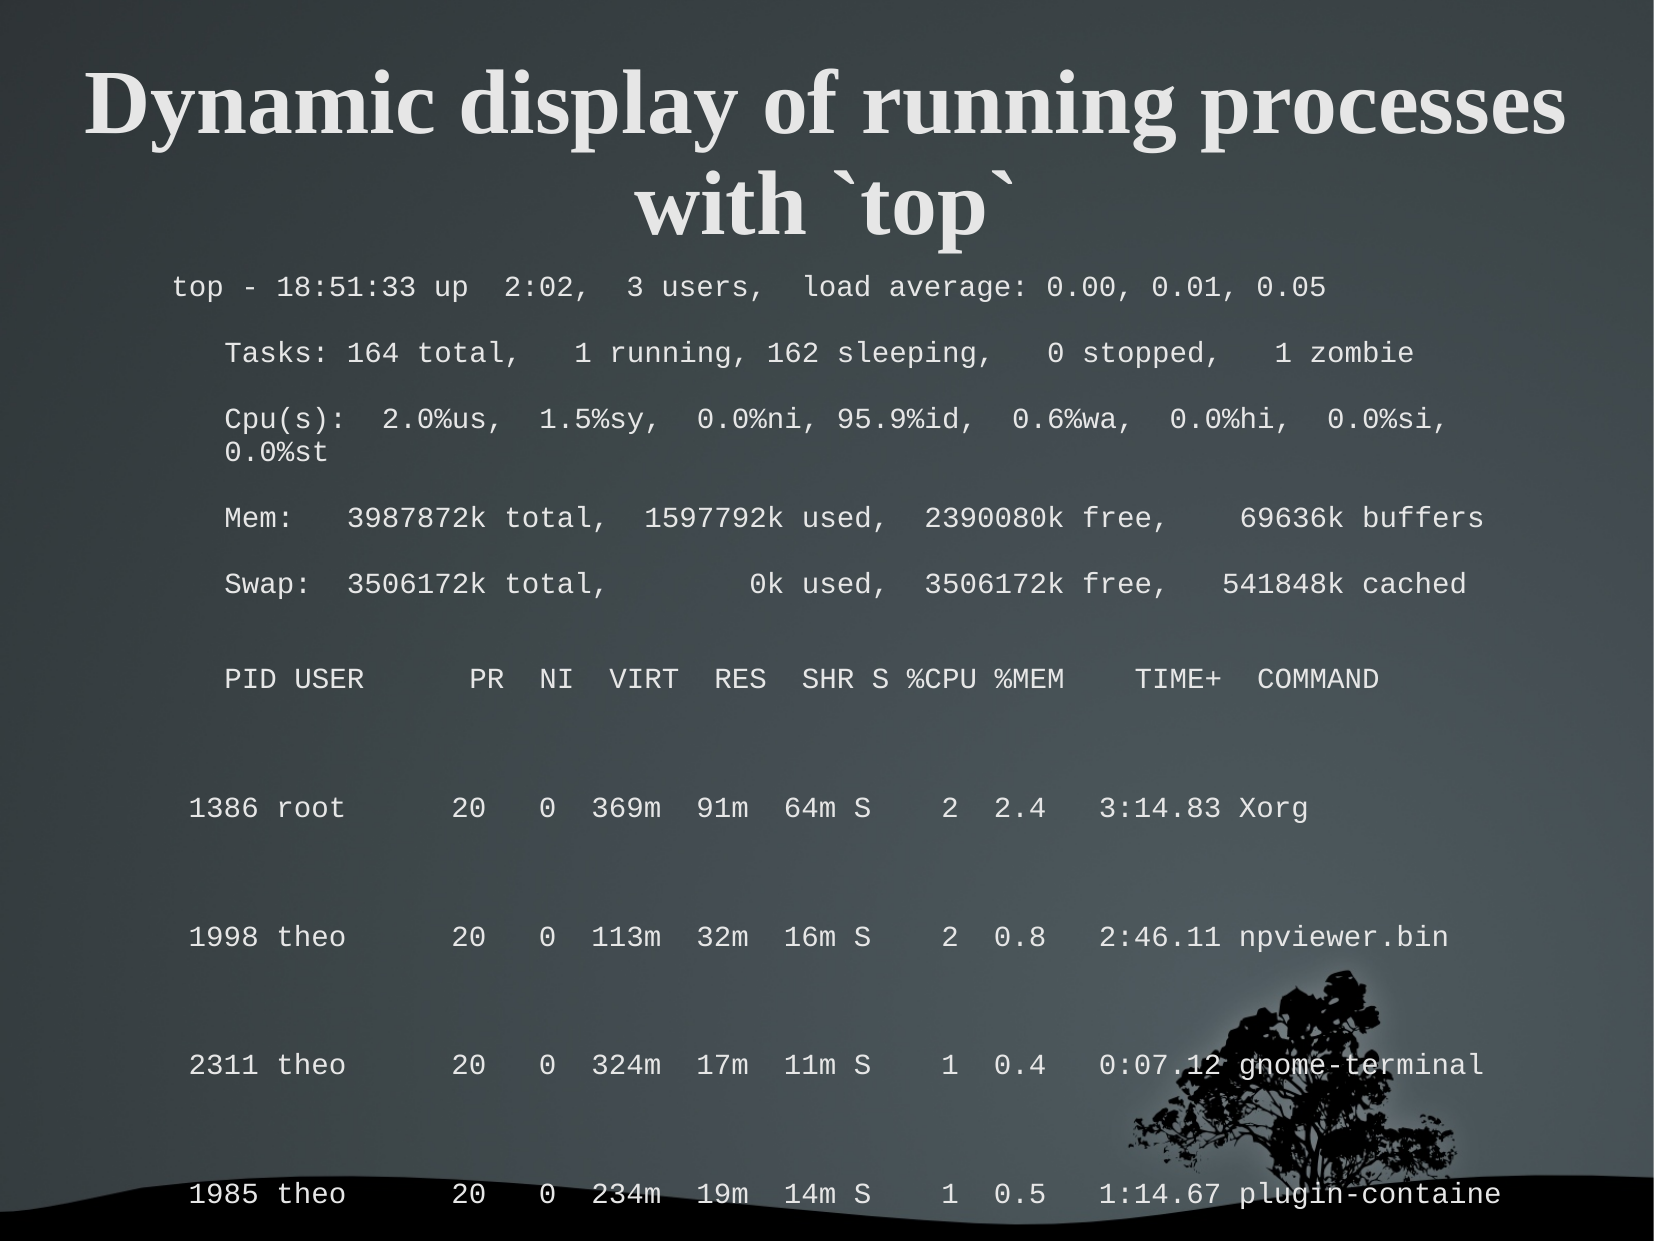

Dynamic display of running processes with `top`
# top - 18:51:33 up 2:02, 3 users, load average: 0.00, 0.01, 0.05 Tasks: 164 total, 1 running, 162 sleeping, 0 stopped, 1 zombie Cpu(s): 2.0%us, 1.5%sy, 0.0%ni, 95.9%id, 0.6%wa, 0.0%hi, 0.0%si, 0.0%st Mem: 3987872k total, 1597792k used, 2390080k free, 69636k buffers Swap: 3506172k total, 0k used, 3506172k free, 541848k cached
PID USER PR NI VIRT RES SHR S %CPU %MEM TIME+ COMMAND
 1386 root 20 0 369m 91m 64m S 2 2.4 3:14.83 Xorg
 1998 theo 20 0 113m 32m 16m S 2 0.8 2:46.11 npviewer.bin
 2311 theo 20 0 324m 17m 11m S 1 0.4 0:07.12 gnome-terminal
 1985 theo 20 0 234m 19m 14m S 1 0.5 1:14.67 plugin-containe